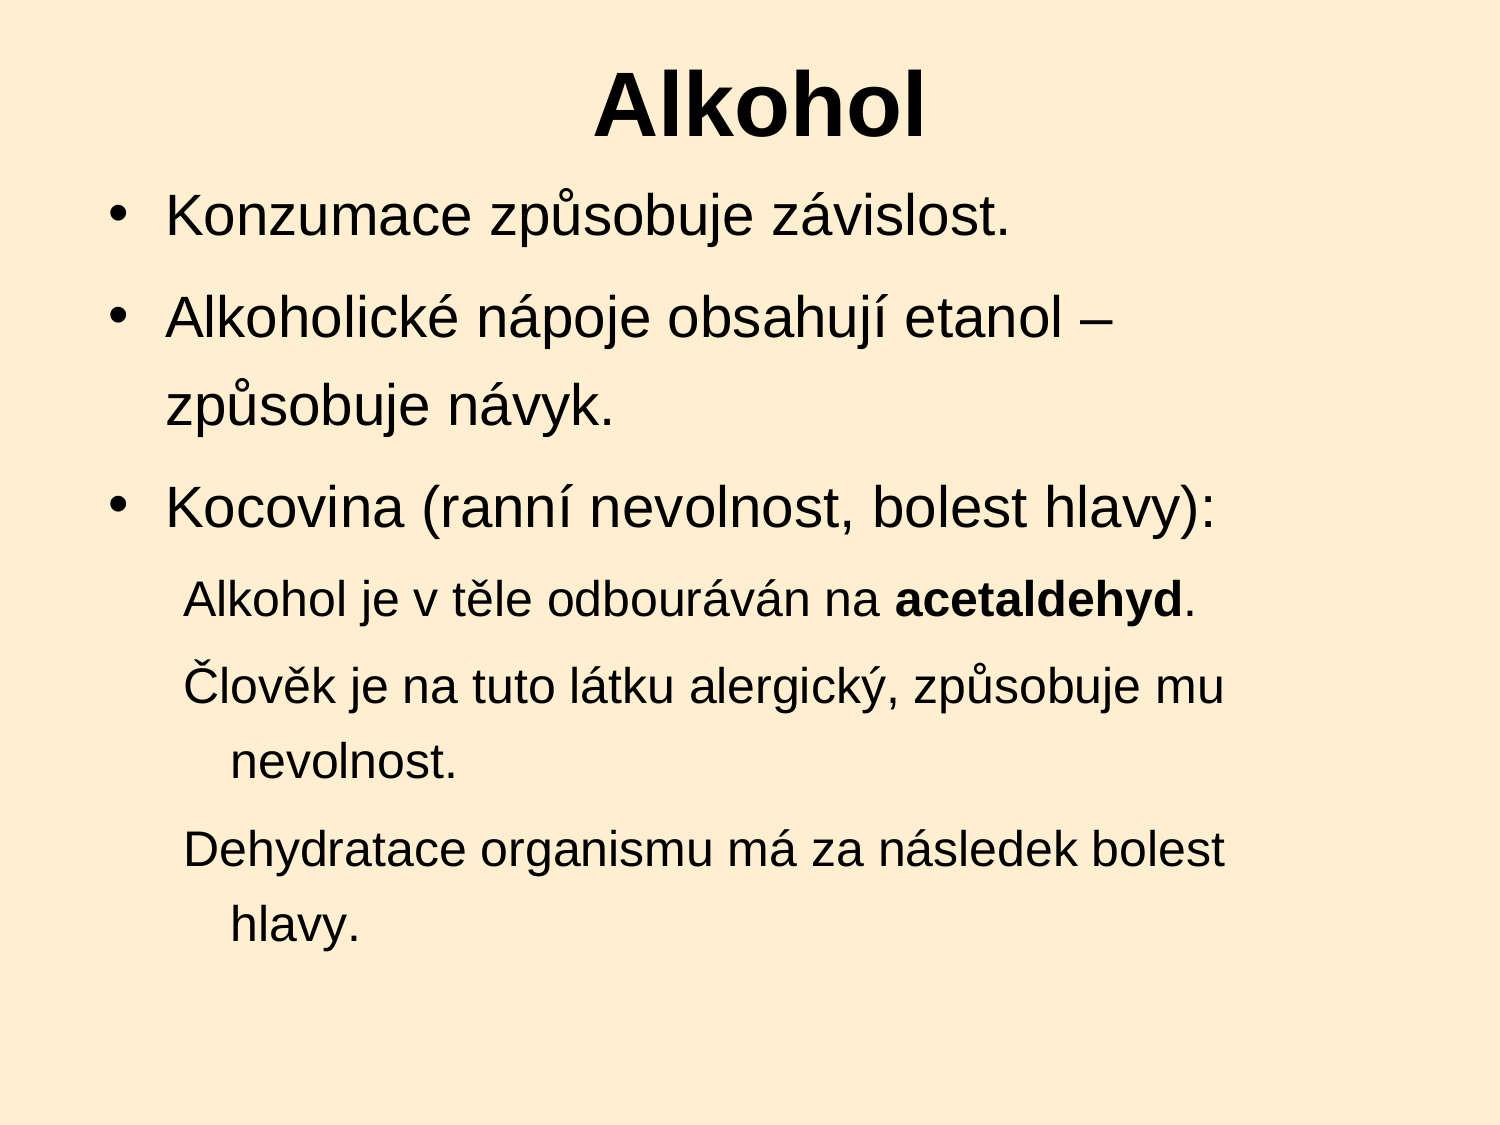

# Alkohol
Konzumace způsobuje závislost.
Alkoholické nápoje obsahují etanol – způsobuje návyk.
Kocovina (ranní nevolnost, bolest hlavy):
Alkohol je v těle odbouráván na acetaldehyd.
Člověk je na tuto látku alergický, způsobuje mu nevolnost.
Dehydratace organismu má za následek bolest hlavy.